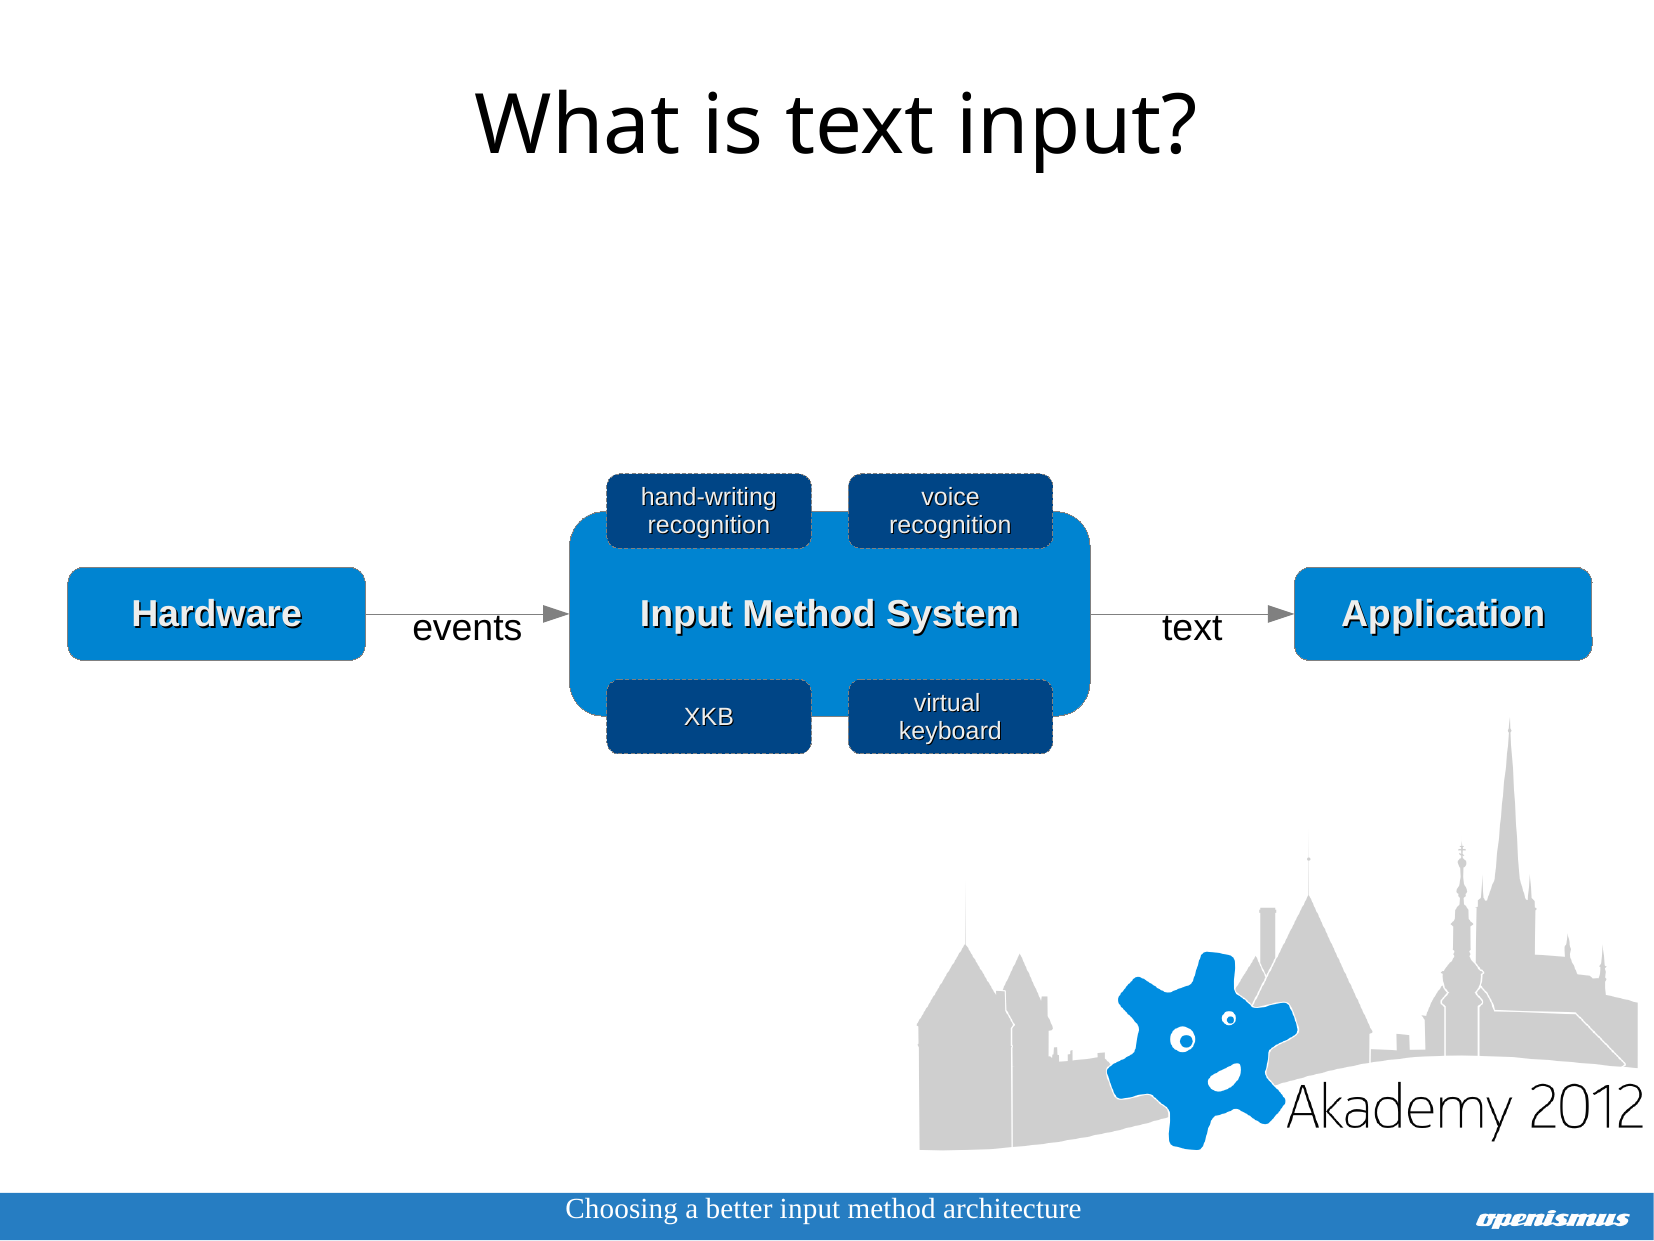

What is text input?
hand-writing
recognition
voice
recognition
Input Method System
Hardware
Application
XKB
virtual
keyboard